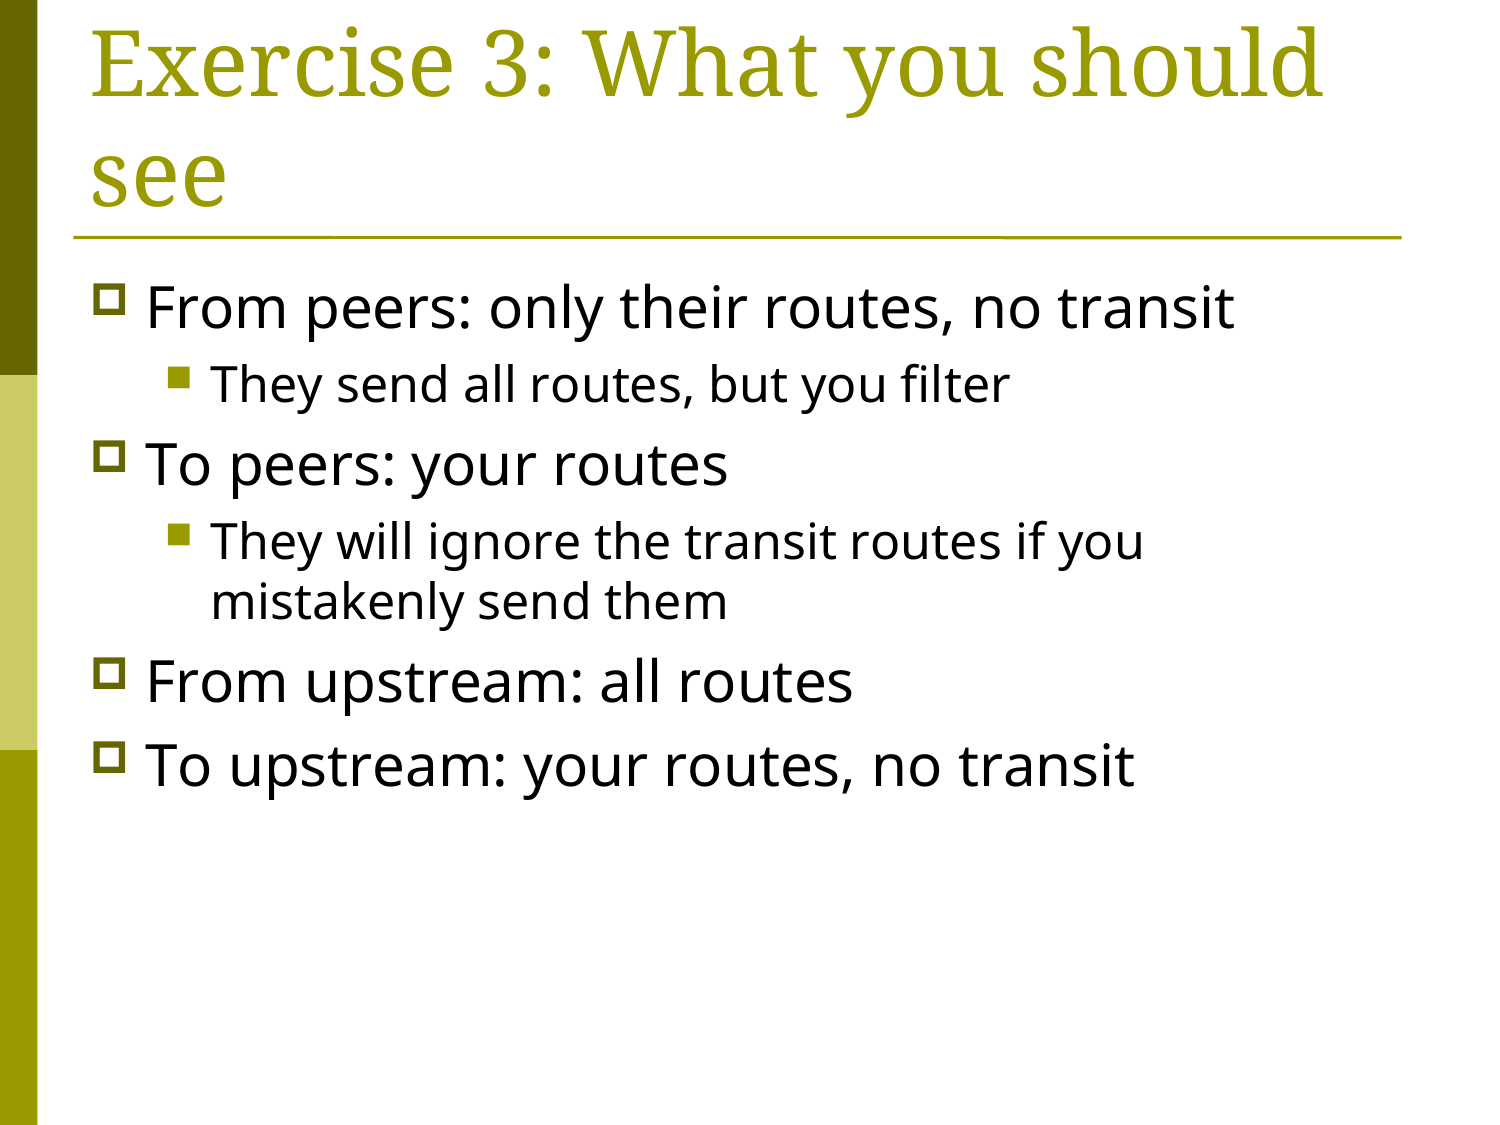

# Exercise 3: What you should see
From peers: only their routes, no transit
They send all routes, but you filter
To peers: your routes
They will ignore the transit routes if you mistakenly send them
From upstream: all routes
To upstream: your routes, no transit